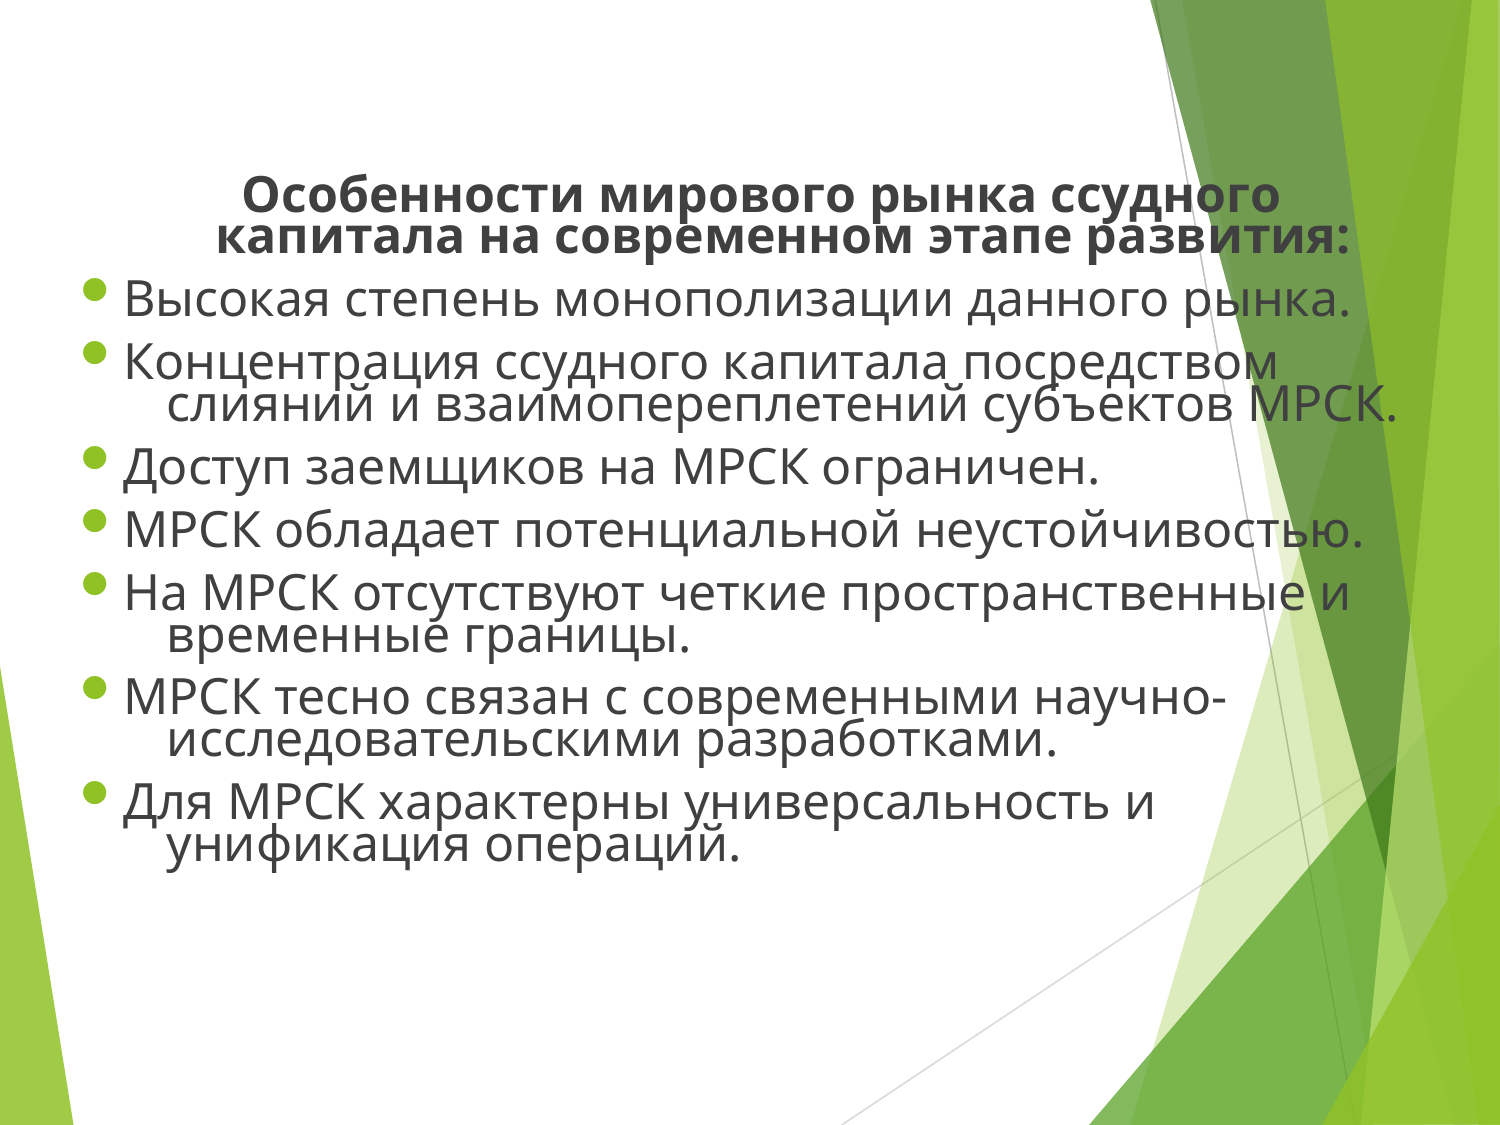

# Особенности мирового рынка ссудного капитала на современном этапе развития:
Высокая степень монополизации данного рынка.
Концентрация ссудного капитала посредством слияний и взаимопереплетений субъектов МРСК.
Доступ заемщиков на МРСК ограничен.
МРСК обладает потенциальной неустойчивостью.
На МРСК отсутствуют четкие пространственные и временные границы.
МРСК тесно связан с современными научно-исследовательскими разработками.
Для МРСК характерны универсальность и унификация операций.